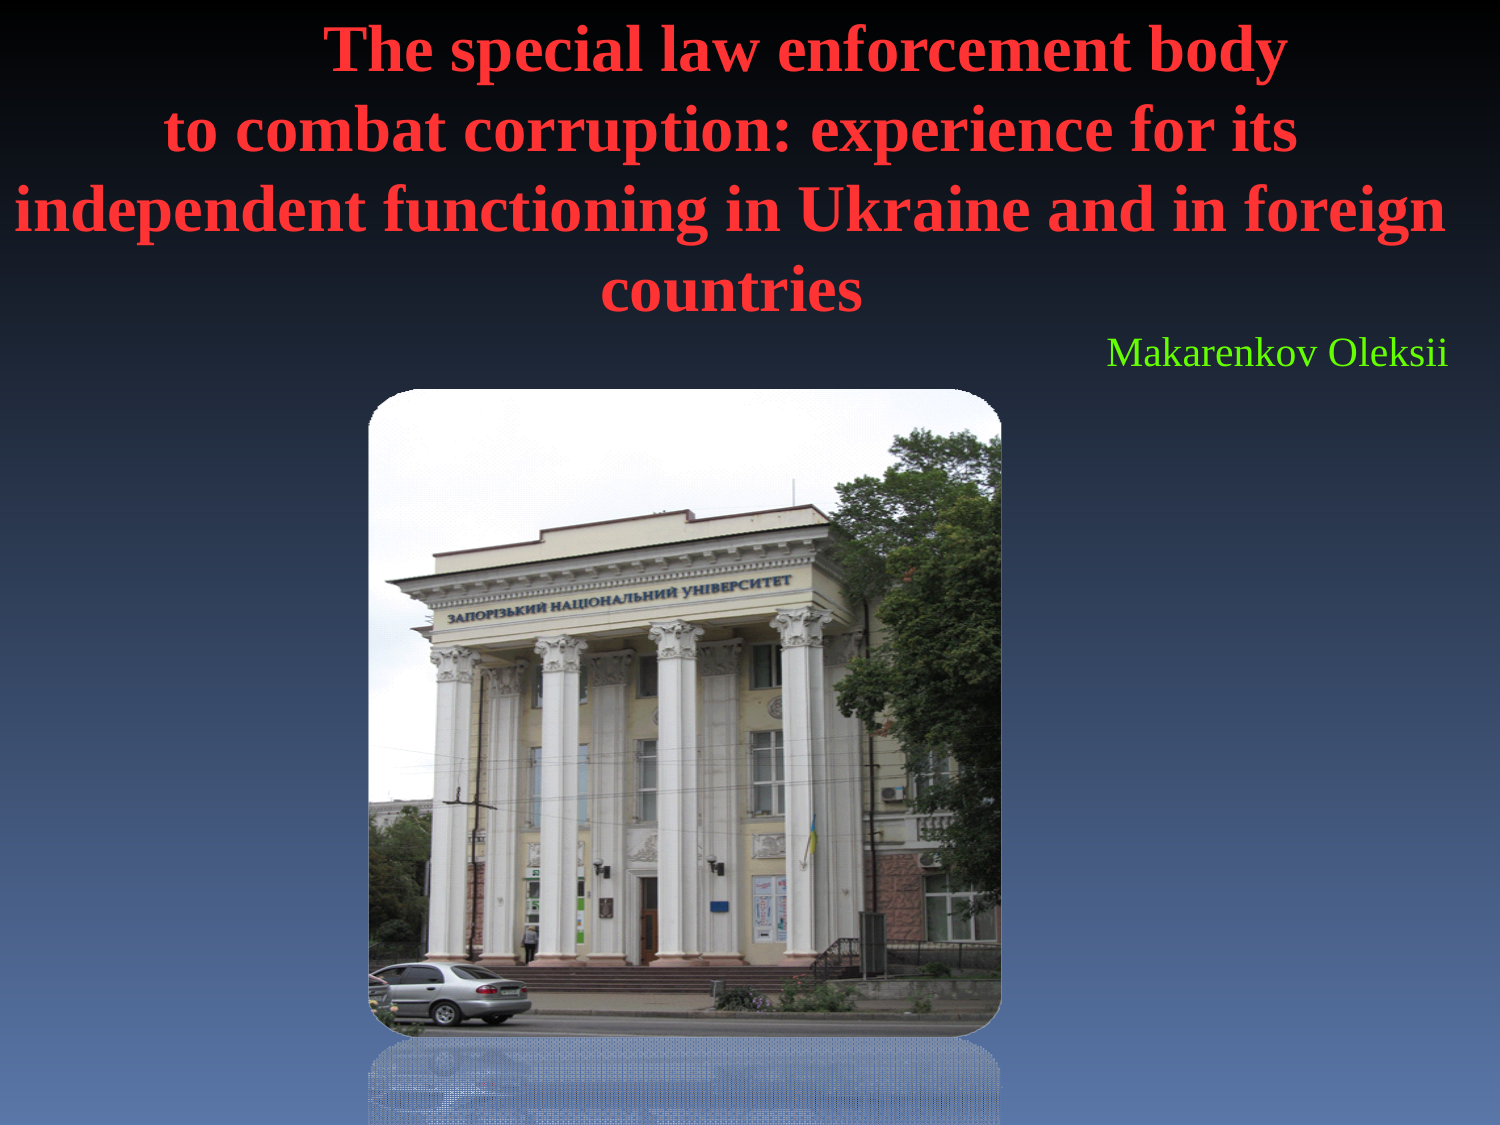

The special law enforcement body
to combat corruption: experience for its independent functioning in Ukraine and in foreign countries
	Makarenkov Oleksii